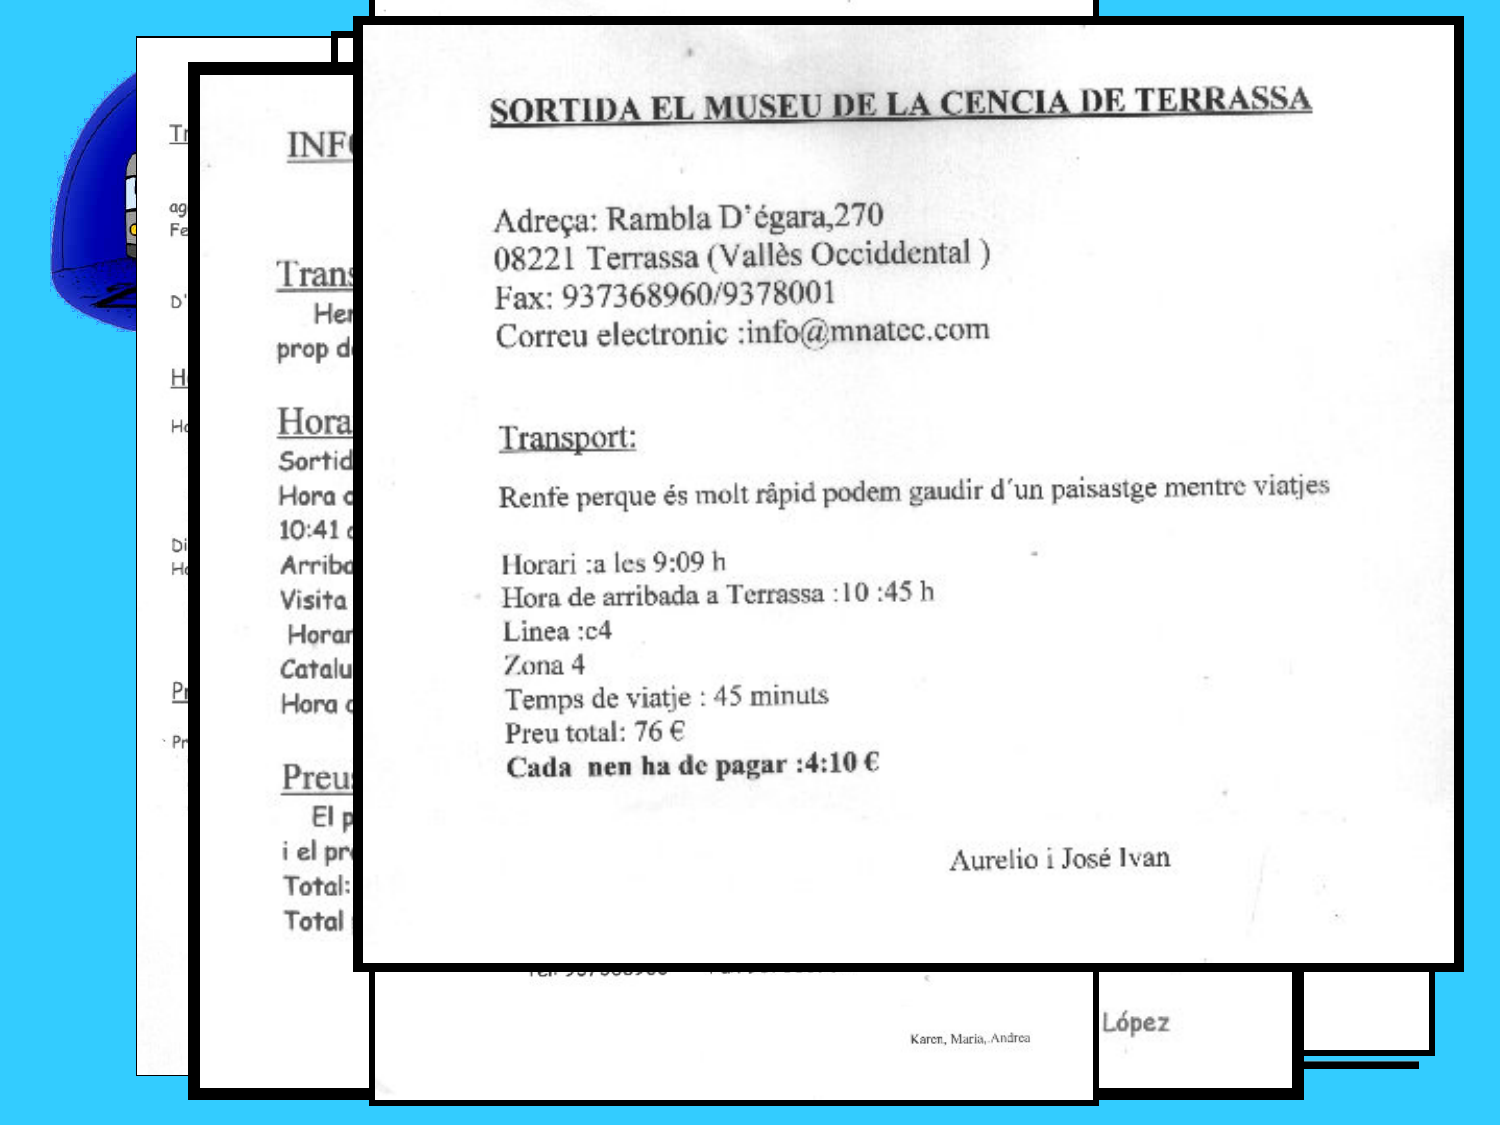

VOLEM ANAR A...!
TASCA
Haureu de redactar un informe per lliurar a la directora del centre que expliqui detalladament com anireu al Museu de la ciència de Terrassa,  i quant us  costarà.